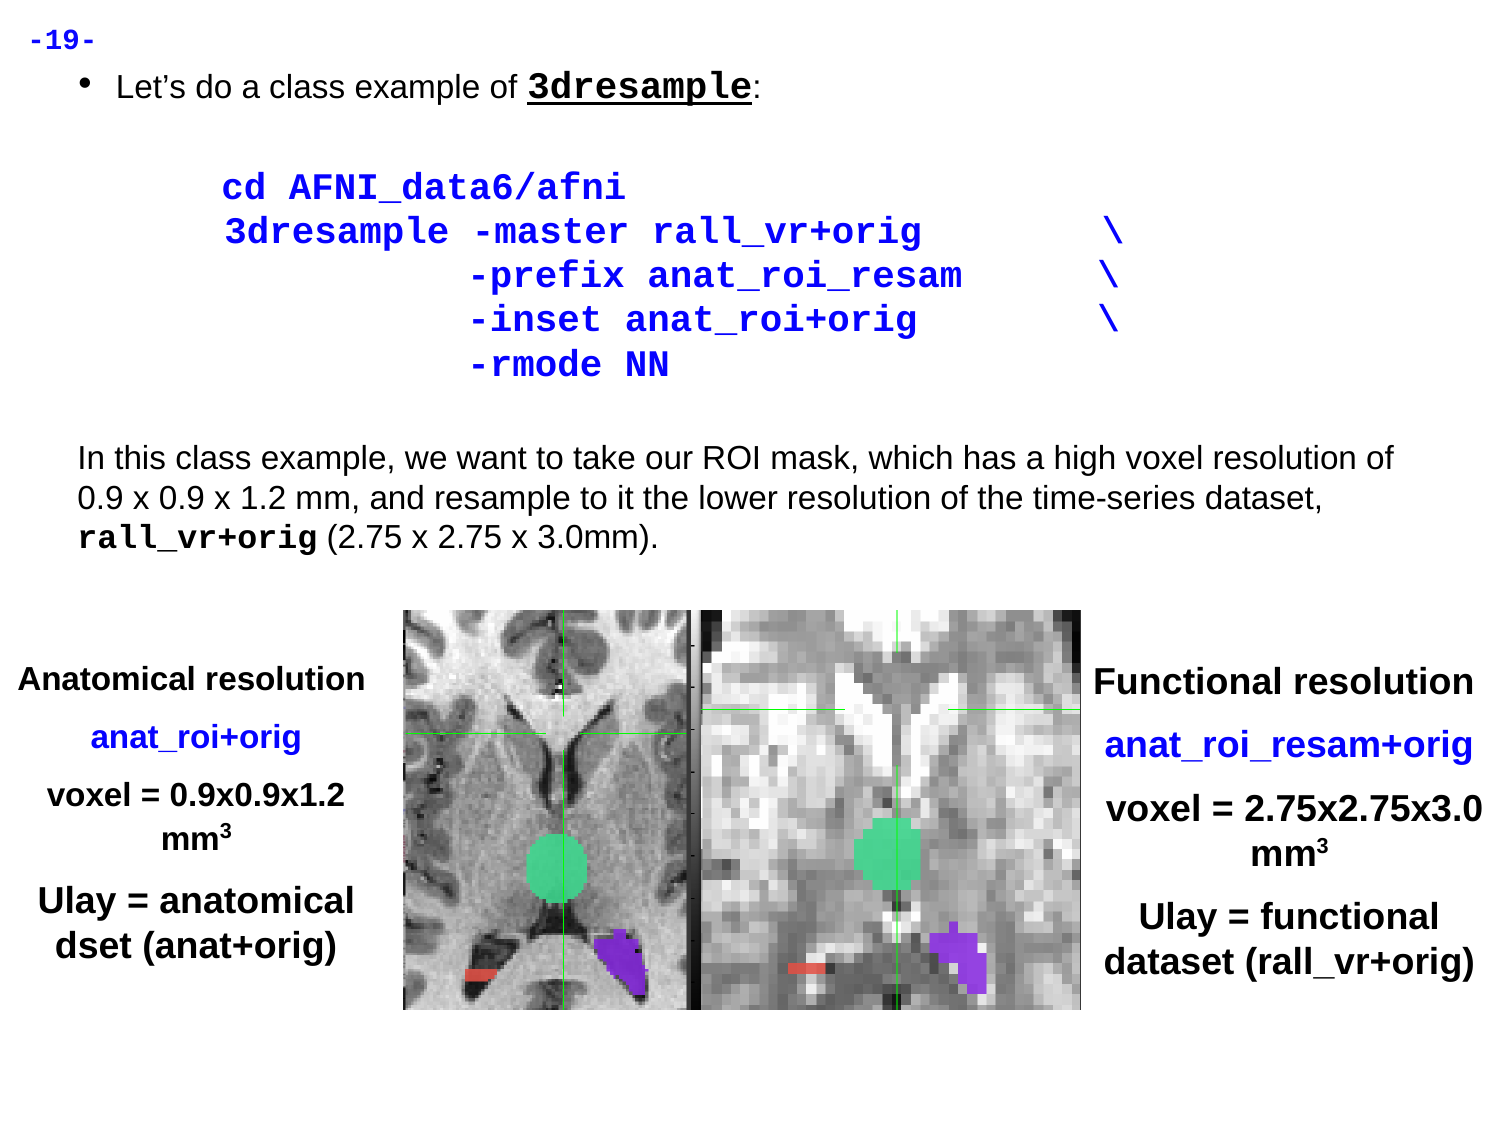

# Let’s do a class example of 3dresample:
	 cd AFNI_data6/afni
 3dresample -master rall_vr+orig \
			 -prefix anat_roi_resam \
			 -inset anat_roi+orig \
			 -rmode NN
In this class example, we want to take our ROI mask, which has a high voxel resolution of 0.9 x 0.9 x 1.2 mm, and resample to it the lower resolution of the time-series dataset, rall_vr+orig (2.75 x 2.75 x 3.0mm).
Anatomical resolution
anat_roi+orig
voxel = 0.9x0.9x1.2 mm3
Ulay = anatomical dset (anat+orig)
Functional resolution
anat_roi_resam+orig
 voxel = 2.75x2.75x3.0 mm3
Ulay = functional dataset (rall_vr+orig)